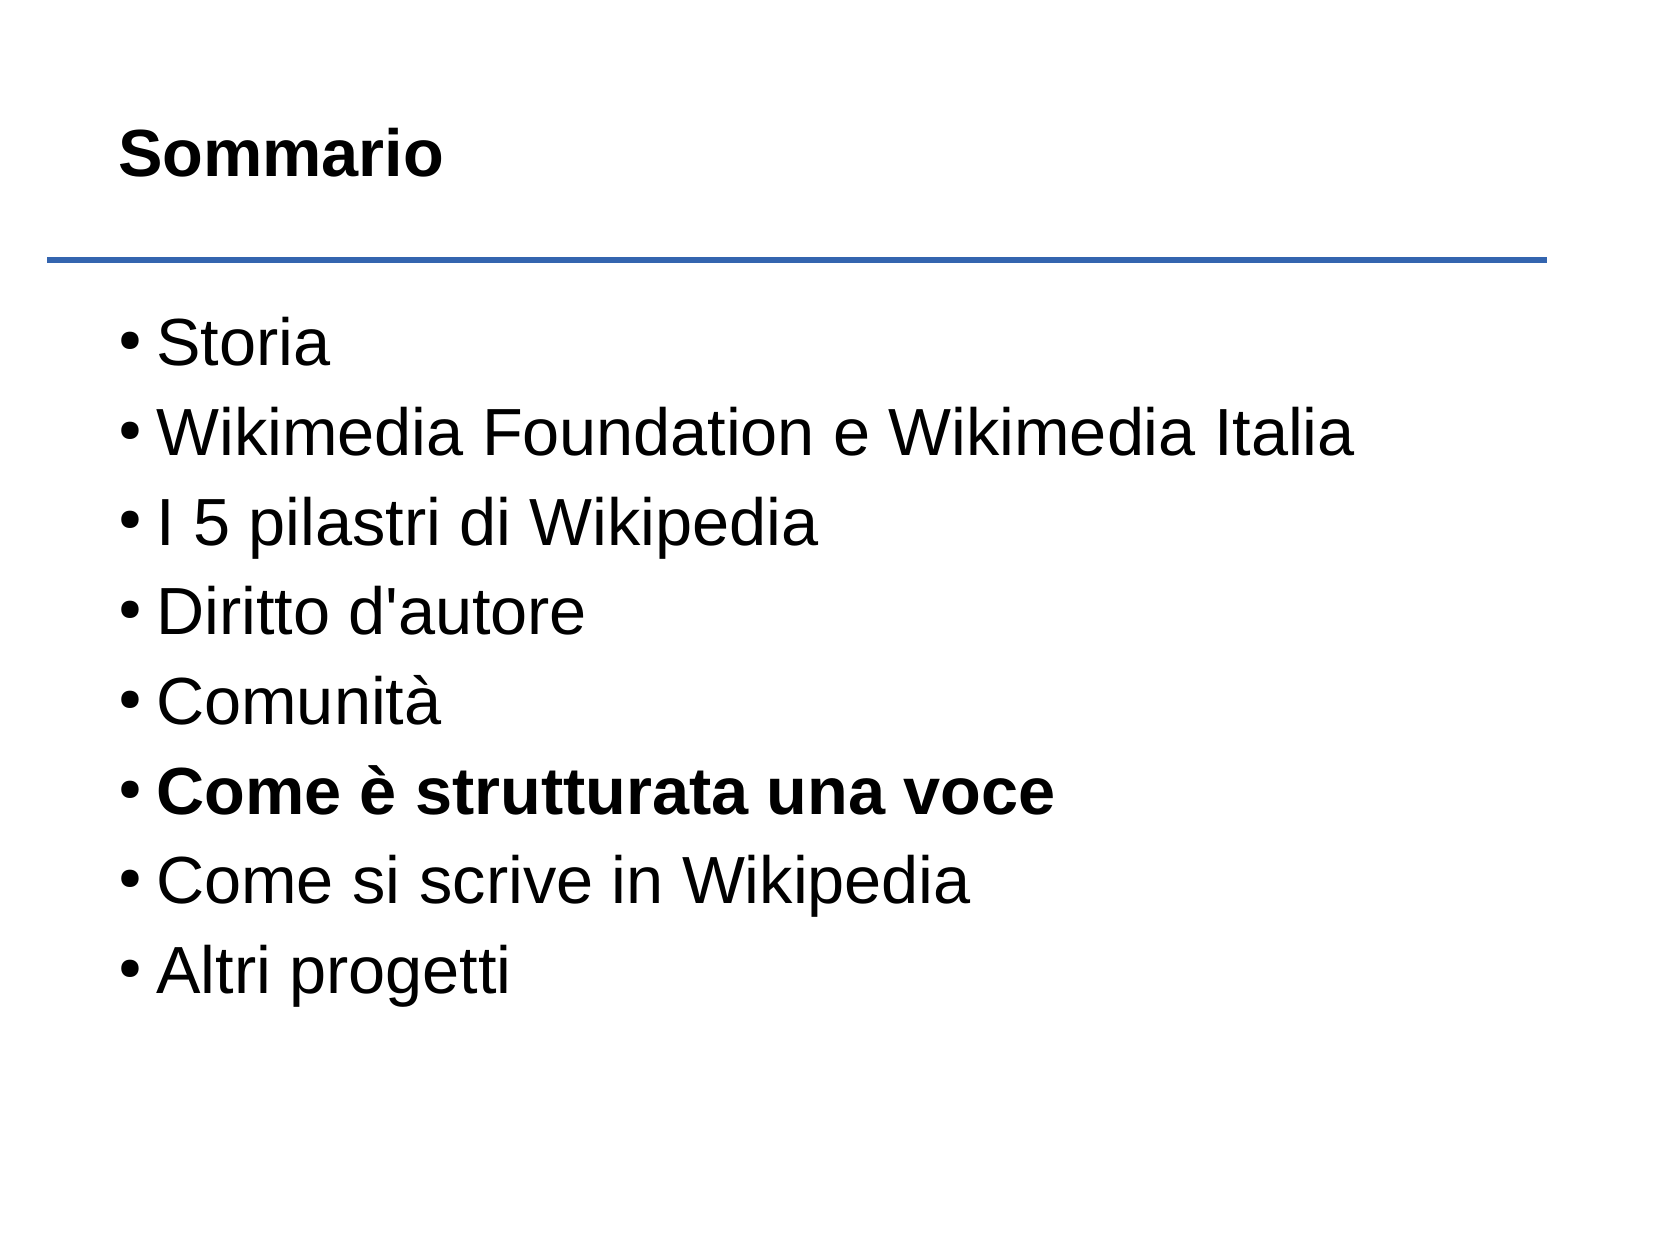

# Sommario
Storia
Wikimedia Foundation e Wikimedia Italia
I 5 pilastri di Wikipedia
Diritto d'autore
Comunità
Come è strutturata una voce
Come si scrive in Wikipedia
Altri progetti